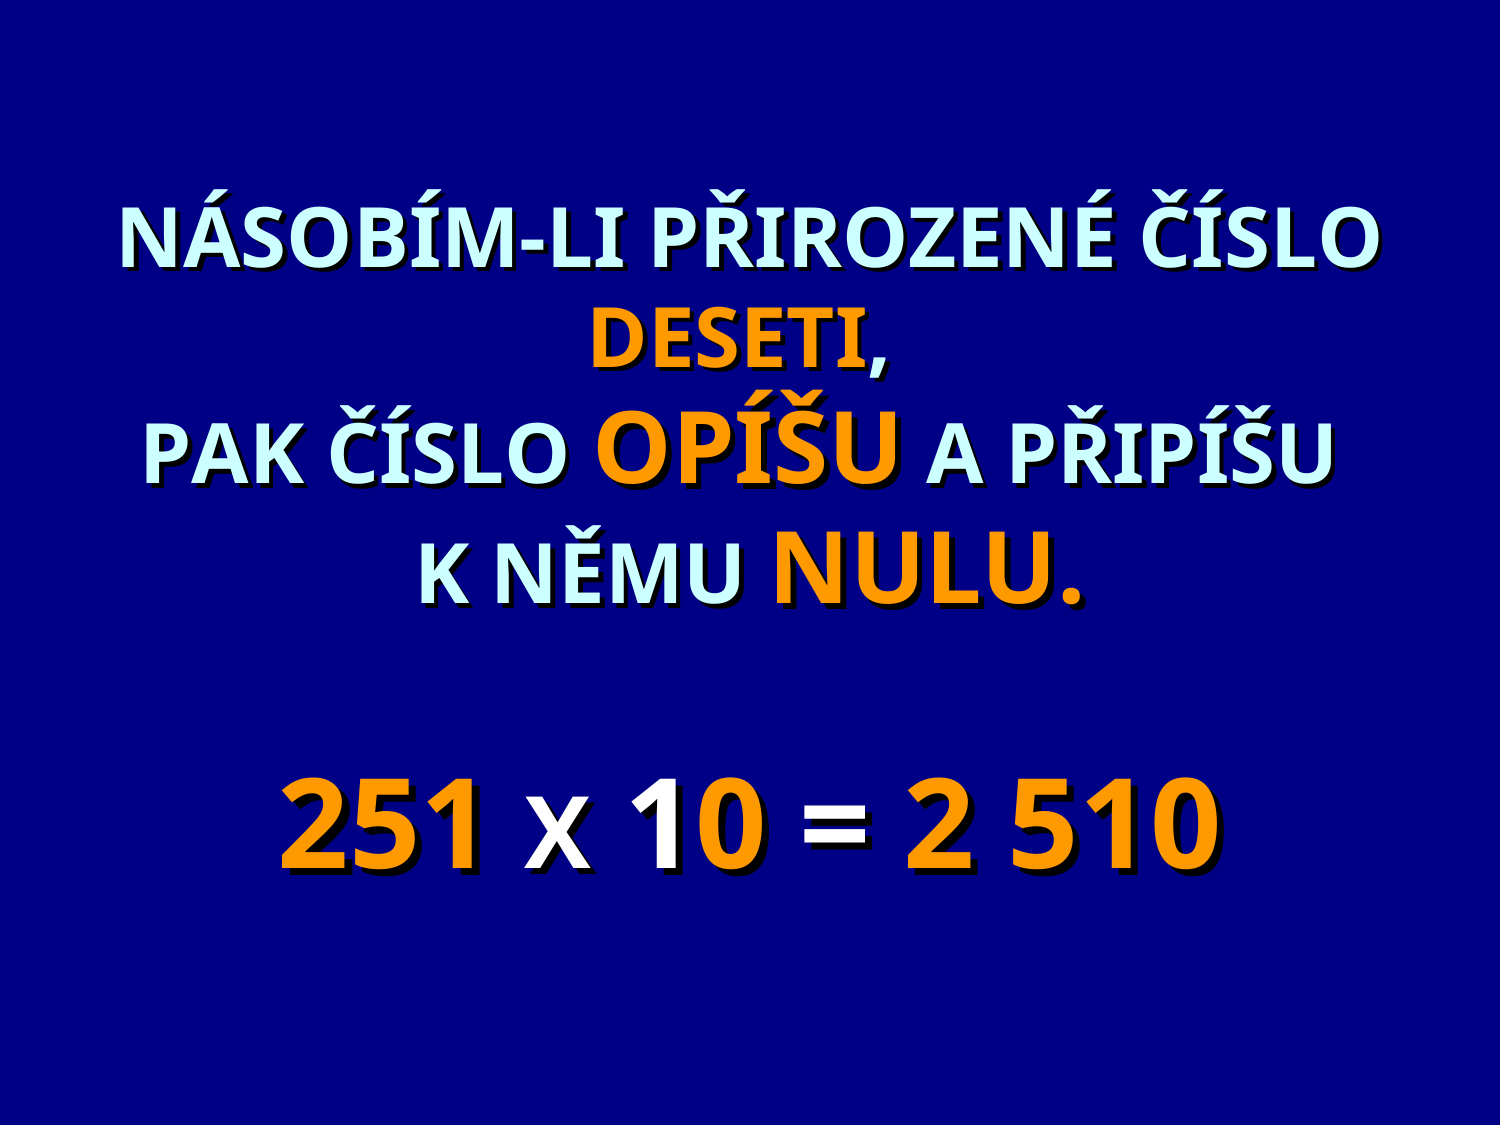

# NÁSOBÍM-LI PŘIROZENÉ ČÍSLO DESETI, PAK ČÍSLO OPÍŠU A PŘIPÍŠU K NĚMU NULU. 251 X 10 = 2 510